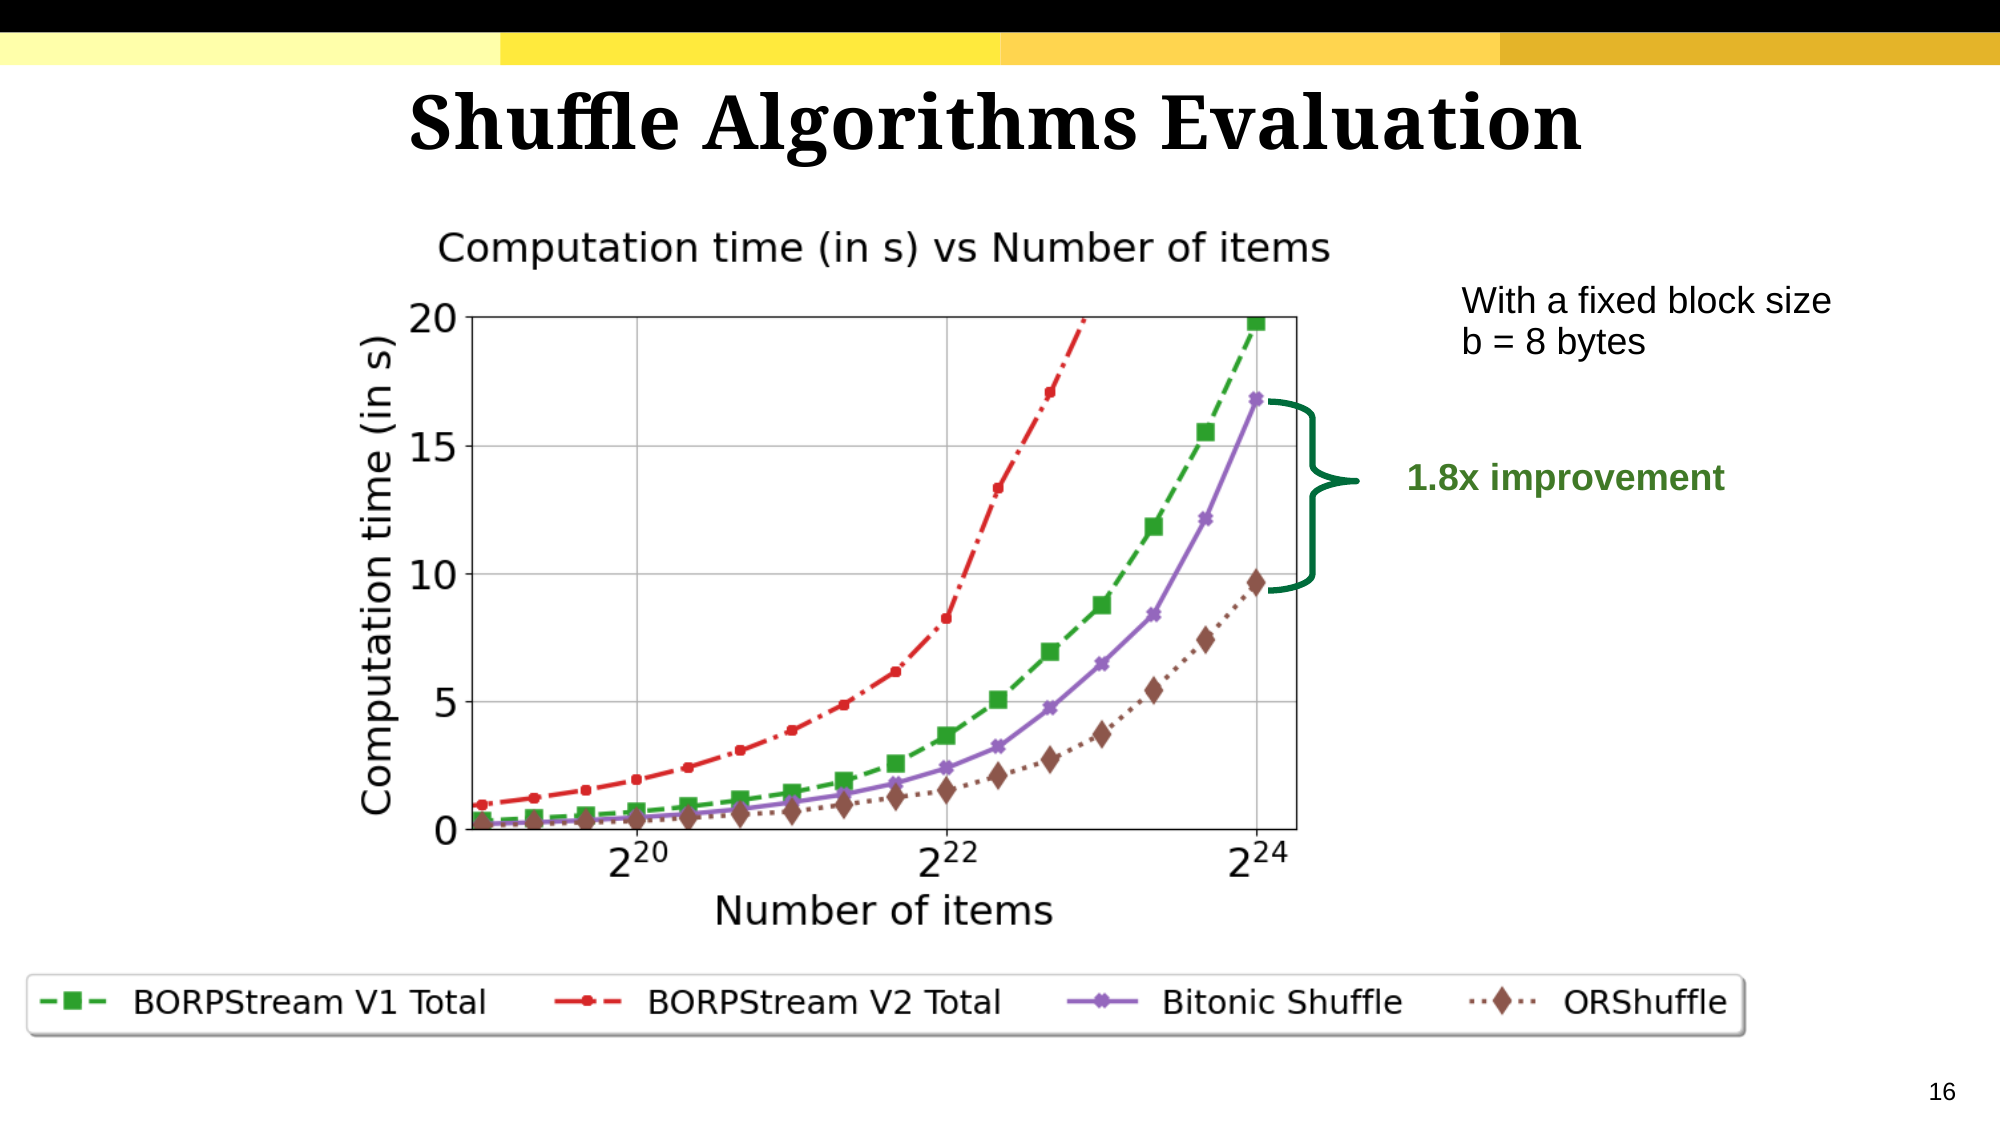

# Shuffle Algorithms Evaluation
With a fixed block size
b = 8 bytes
1.8x improvement
16